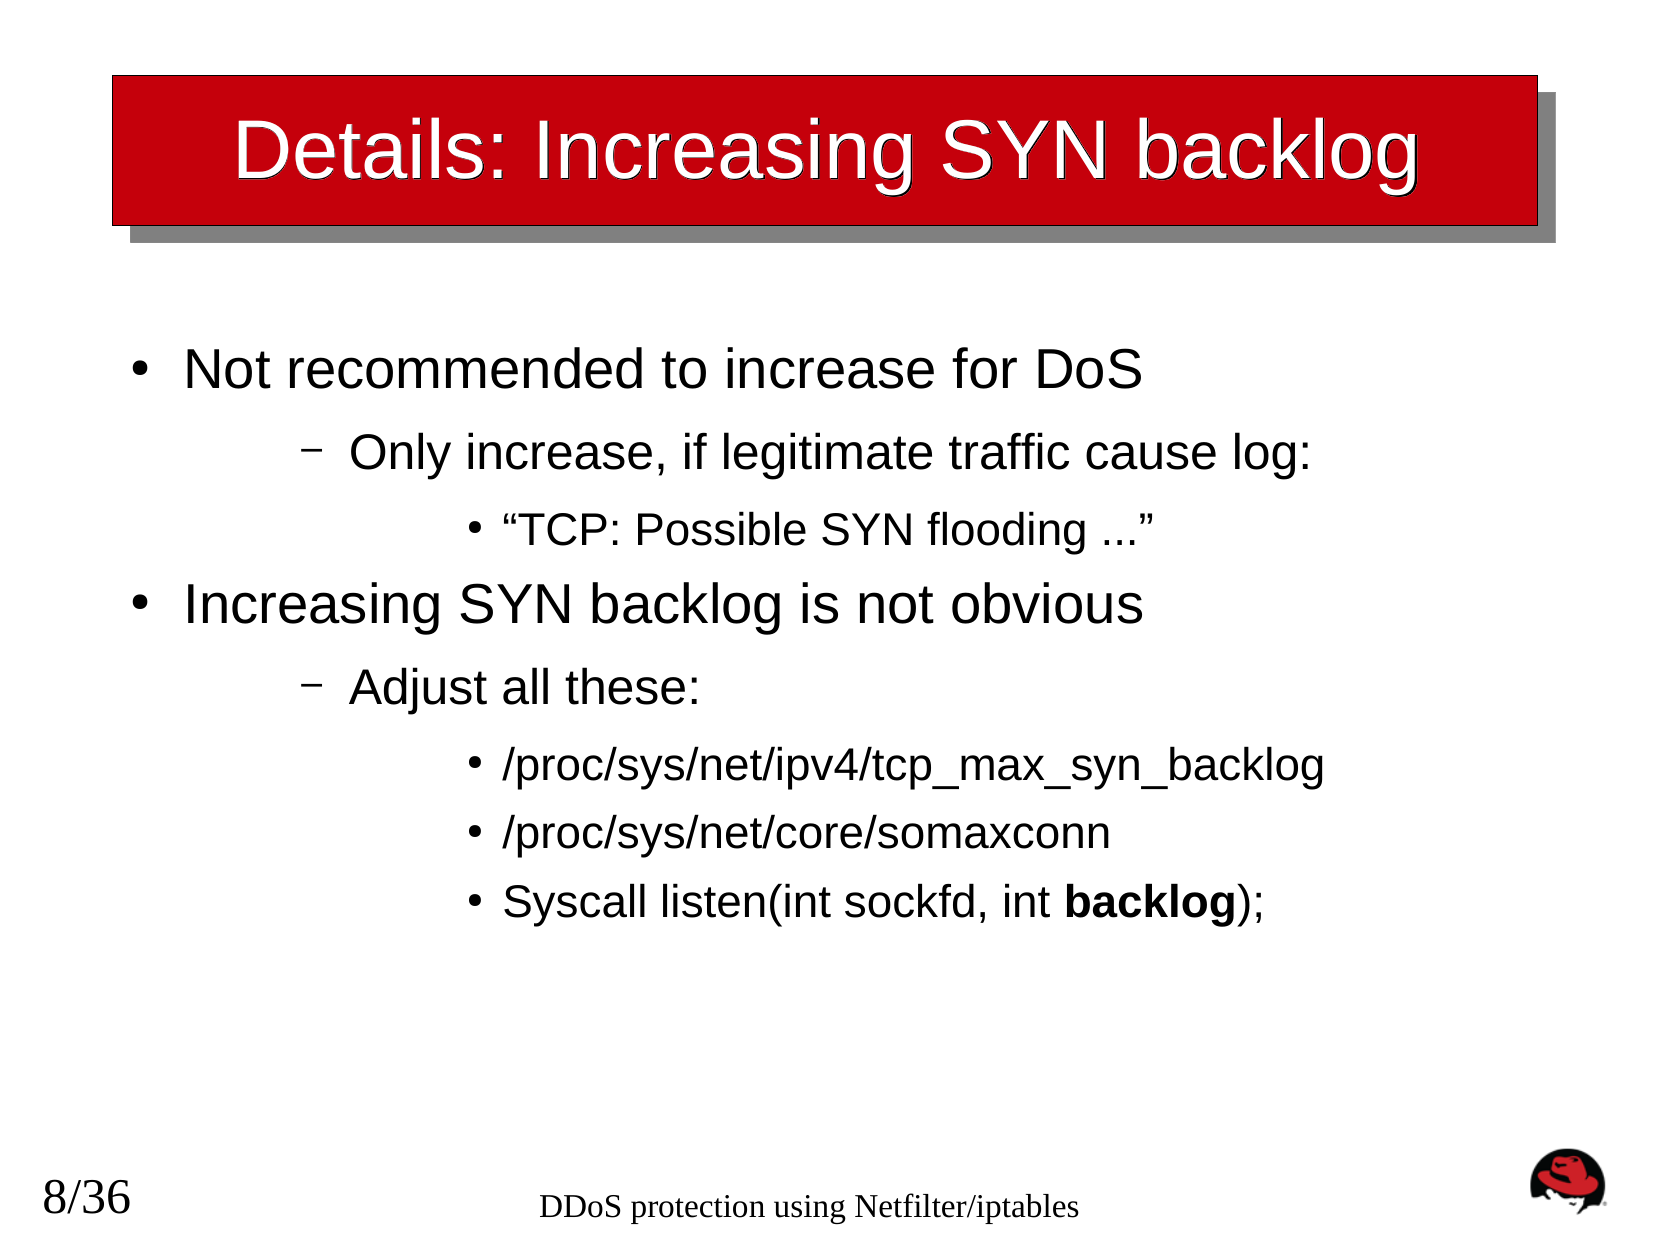

# Details: Increasing SYN backlog
Not recommended to increase for DoS
Only increase, if legitimate traffic cause log:
“TCP: Possible SYN flooding ...”
Increasing SYN backlog is not obvious
Adjust all these:
/proc/sys/net/ipv4/tcp_max_syn_backlog
/proc/sys/net/core/somaxconn
Syscall listen(int sockfd, int backlog);